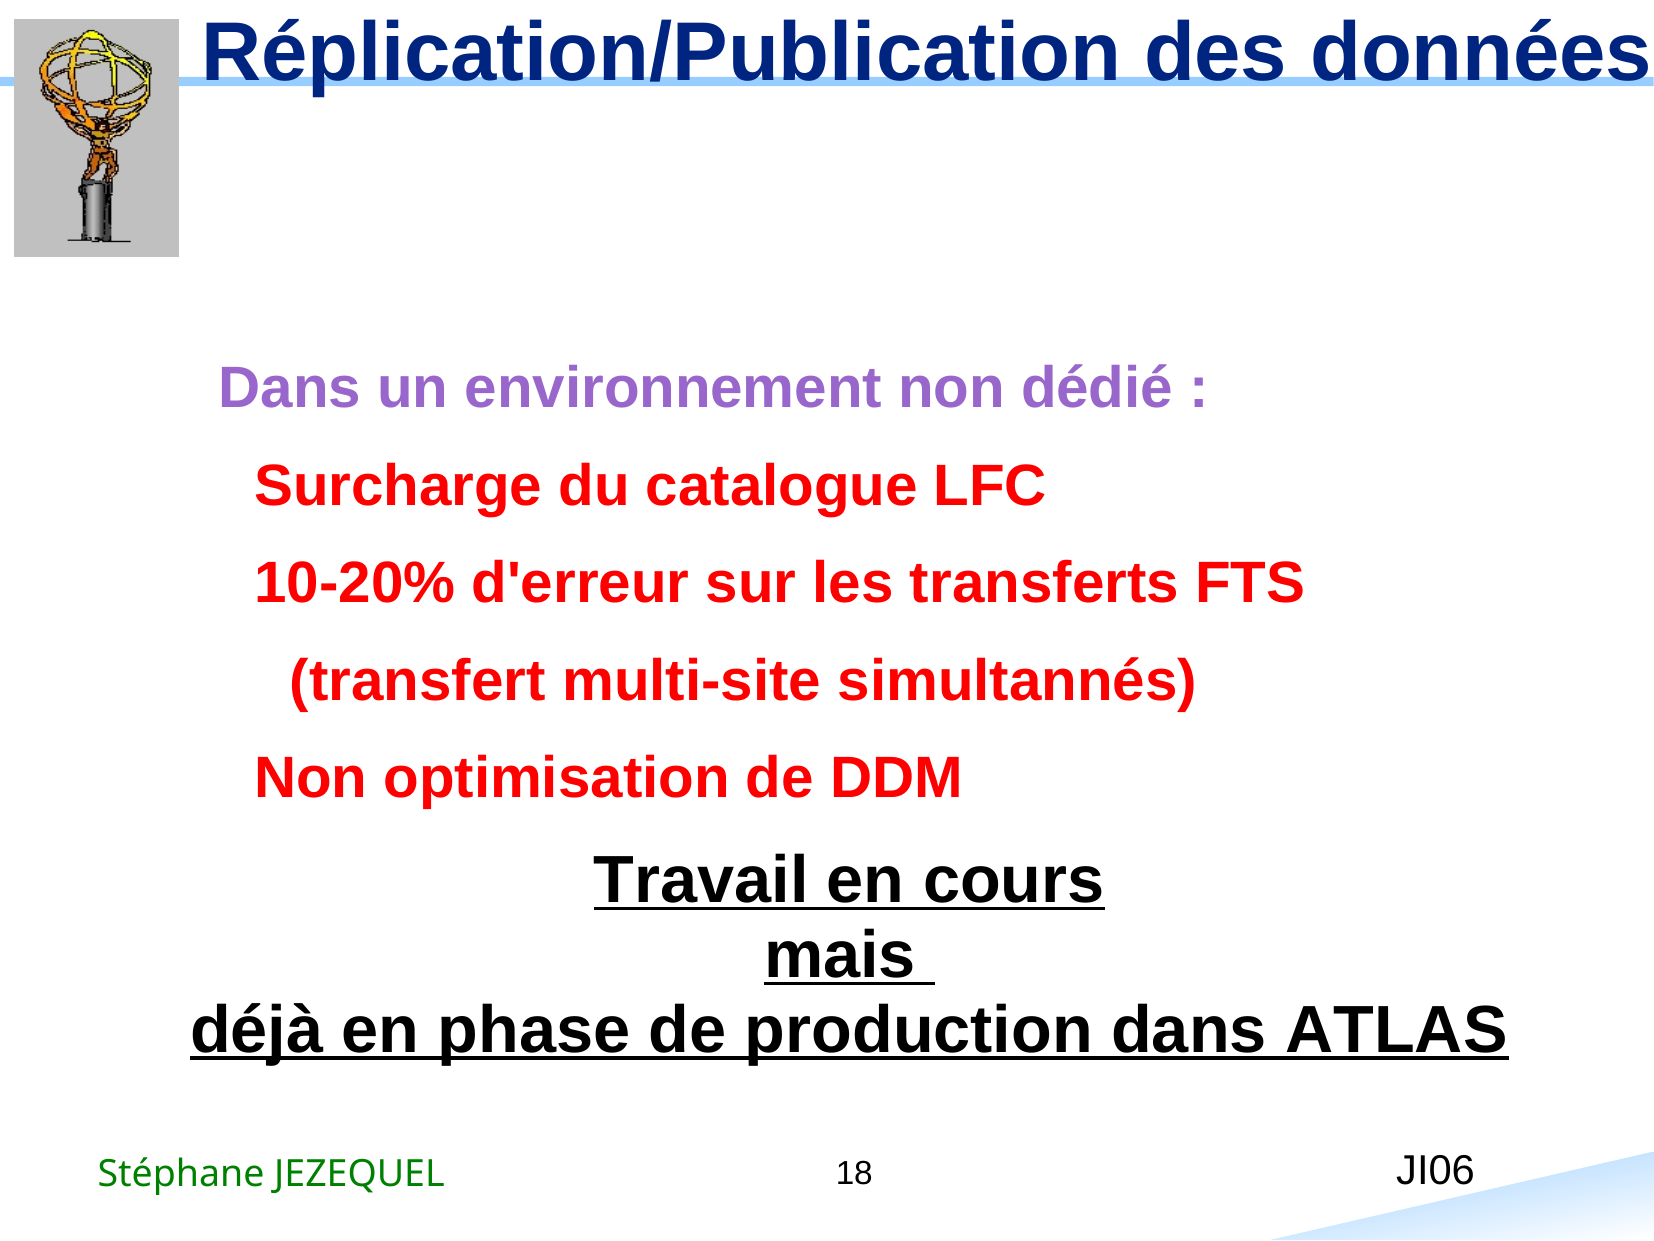

# Réplication/Publication des données
Dans un environnement non dédié :
Surcharge du catalogue LFC
10-20% d'erreur sur les transferts FTS
	(transfert multi-site simultannés)
Non optimisation de DDM
Travail en cours
mais
déjà en phase de production dans ATLAS